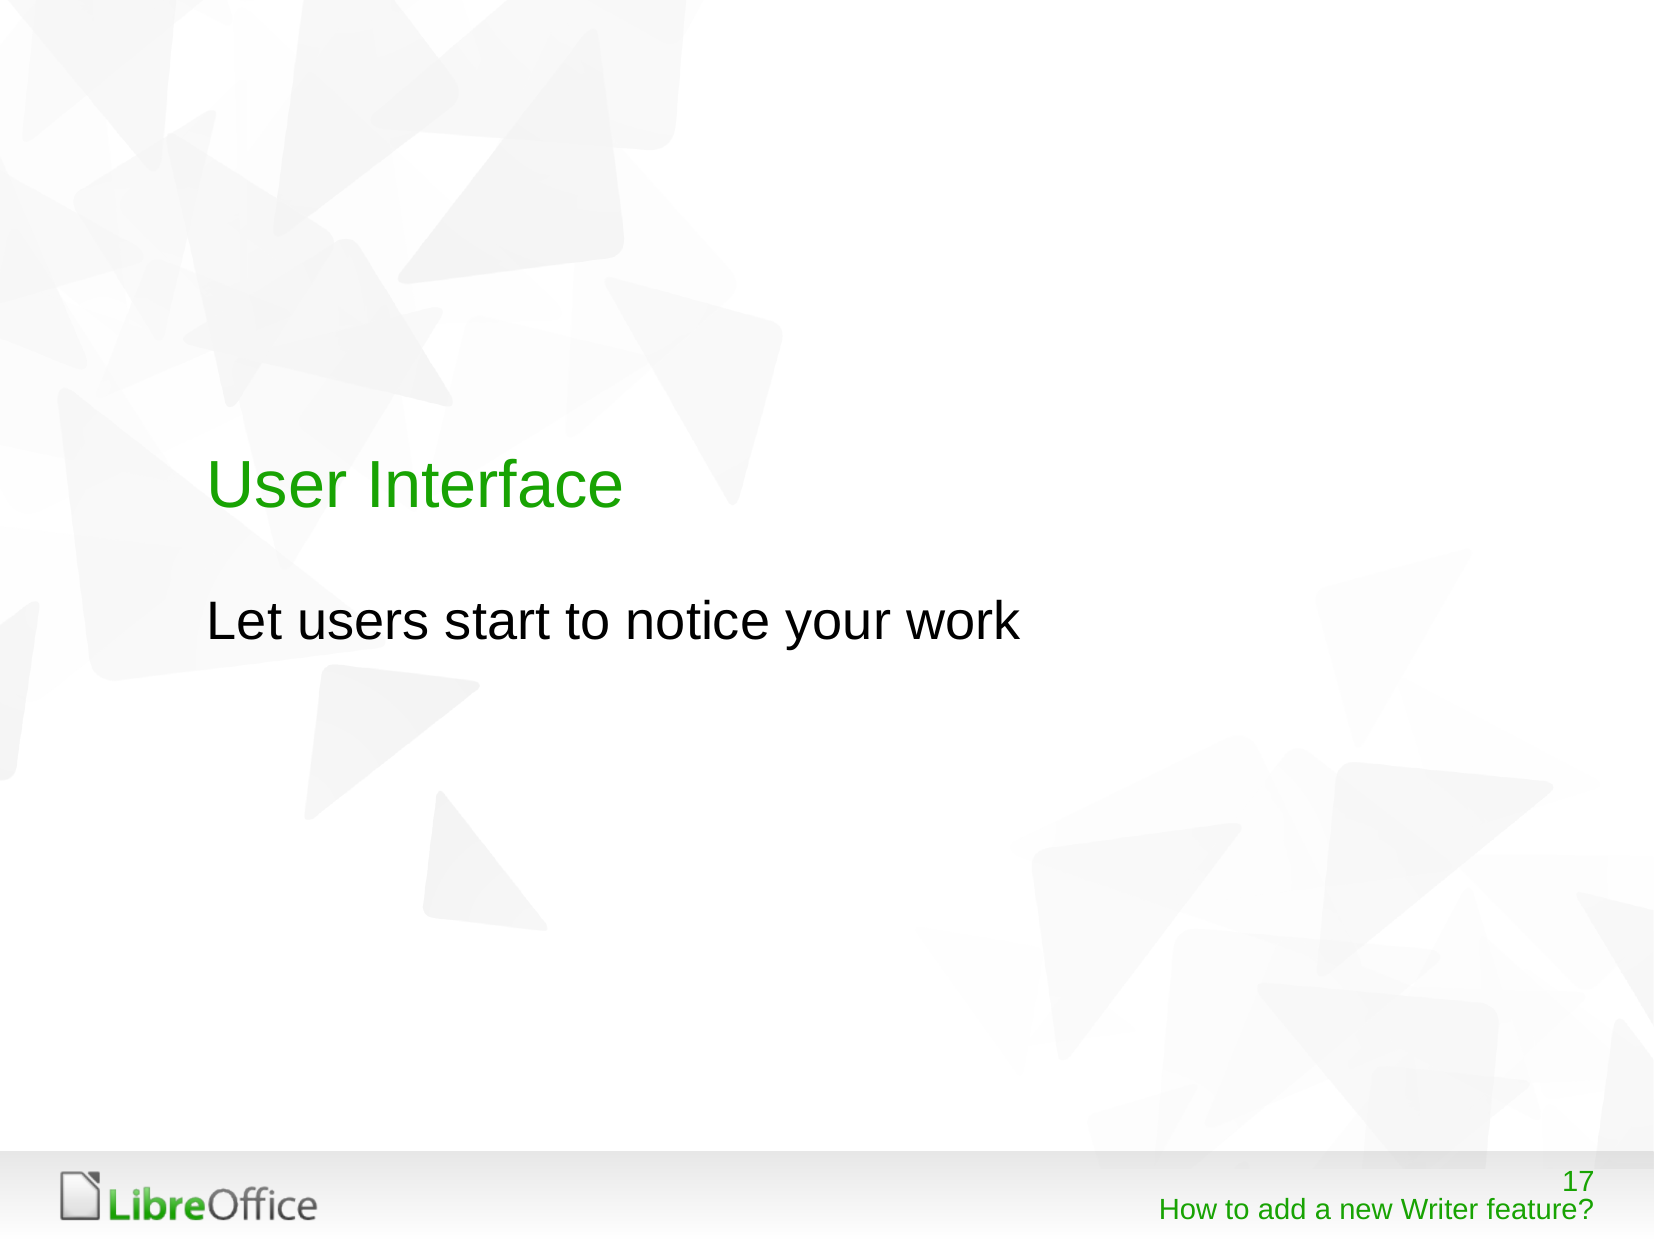

# User Interface
Let users start to notice your work
17
How to add a new Writer feature?